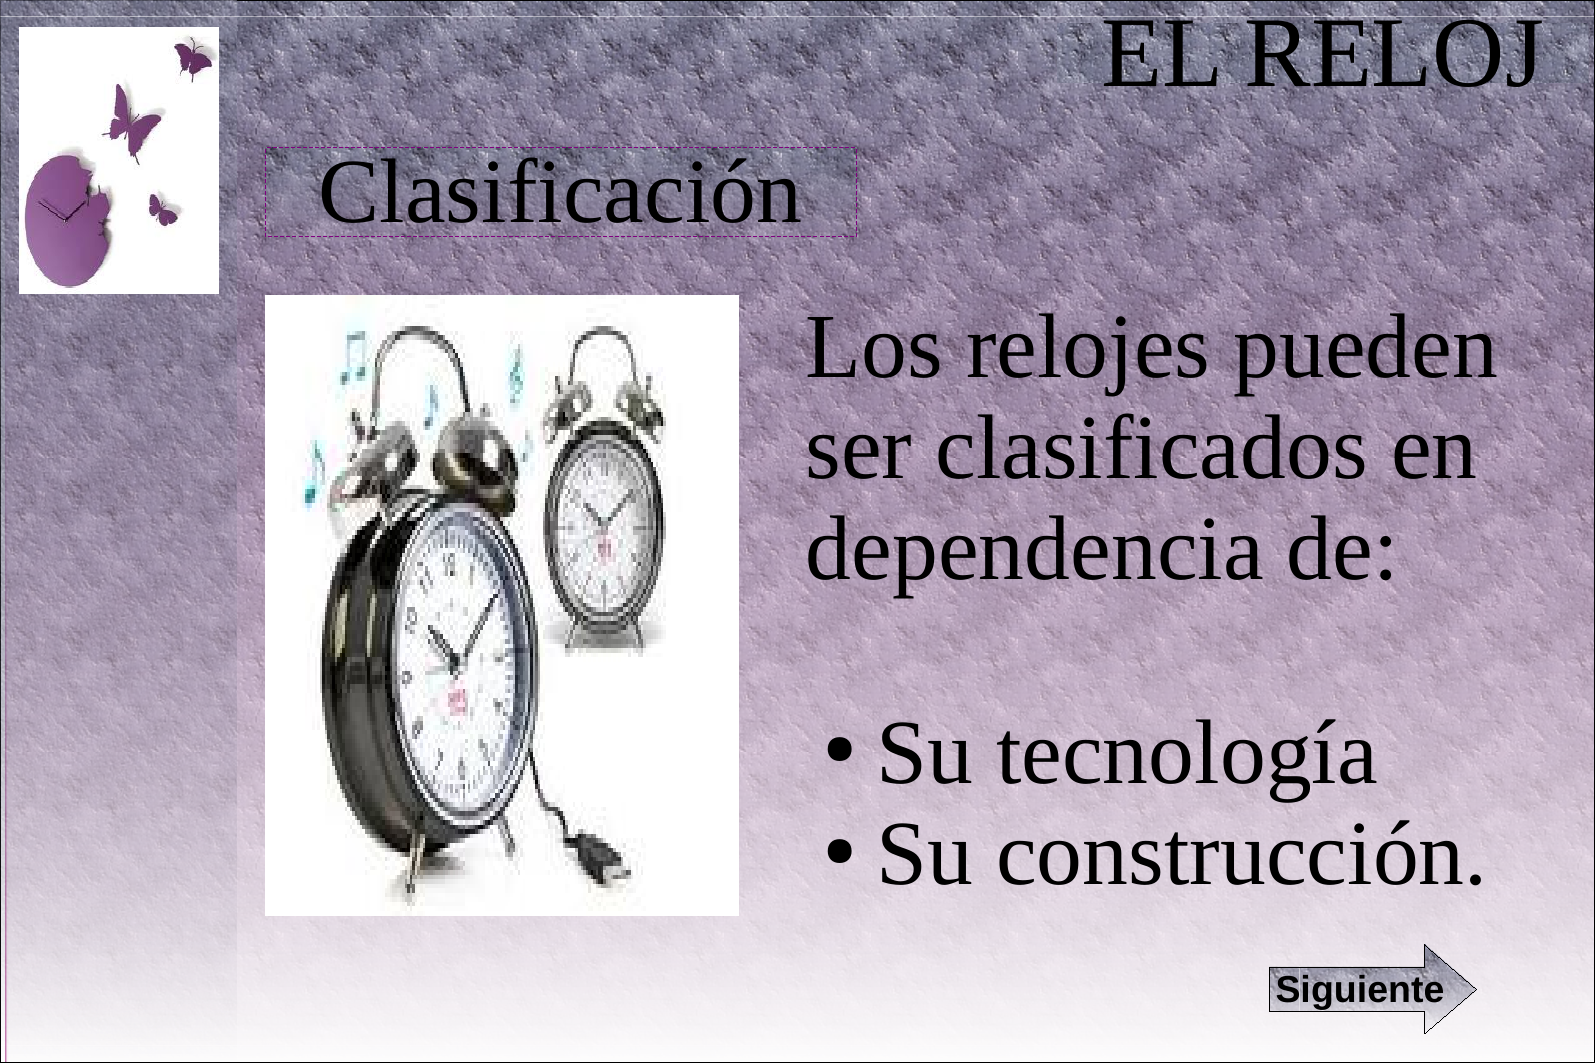

EL RELOJ
Clasificación
# Los relojes pueden ser clasificados en dependencia de:
Su tecnología
Su construcción.
Siguiente